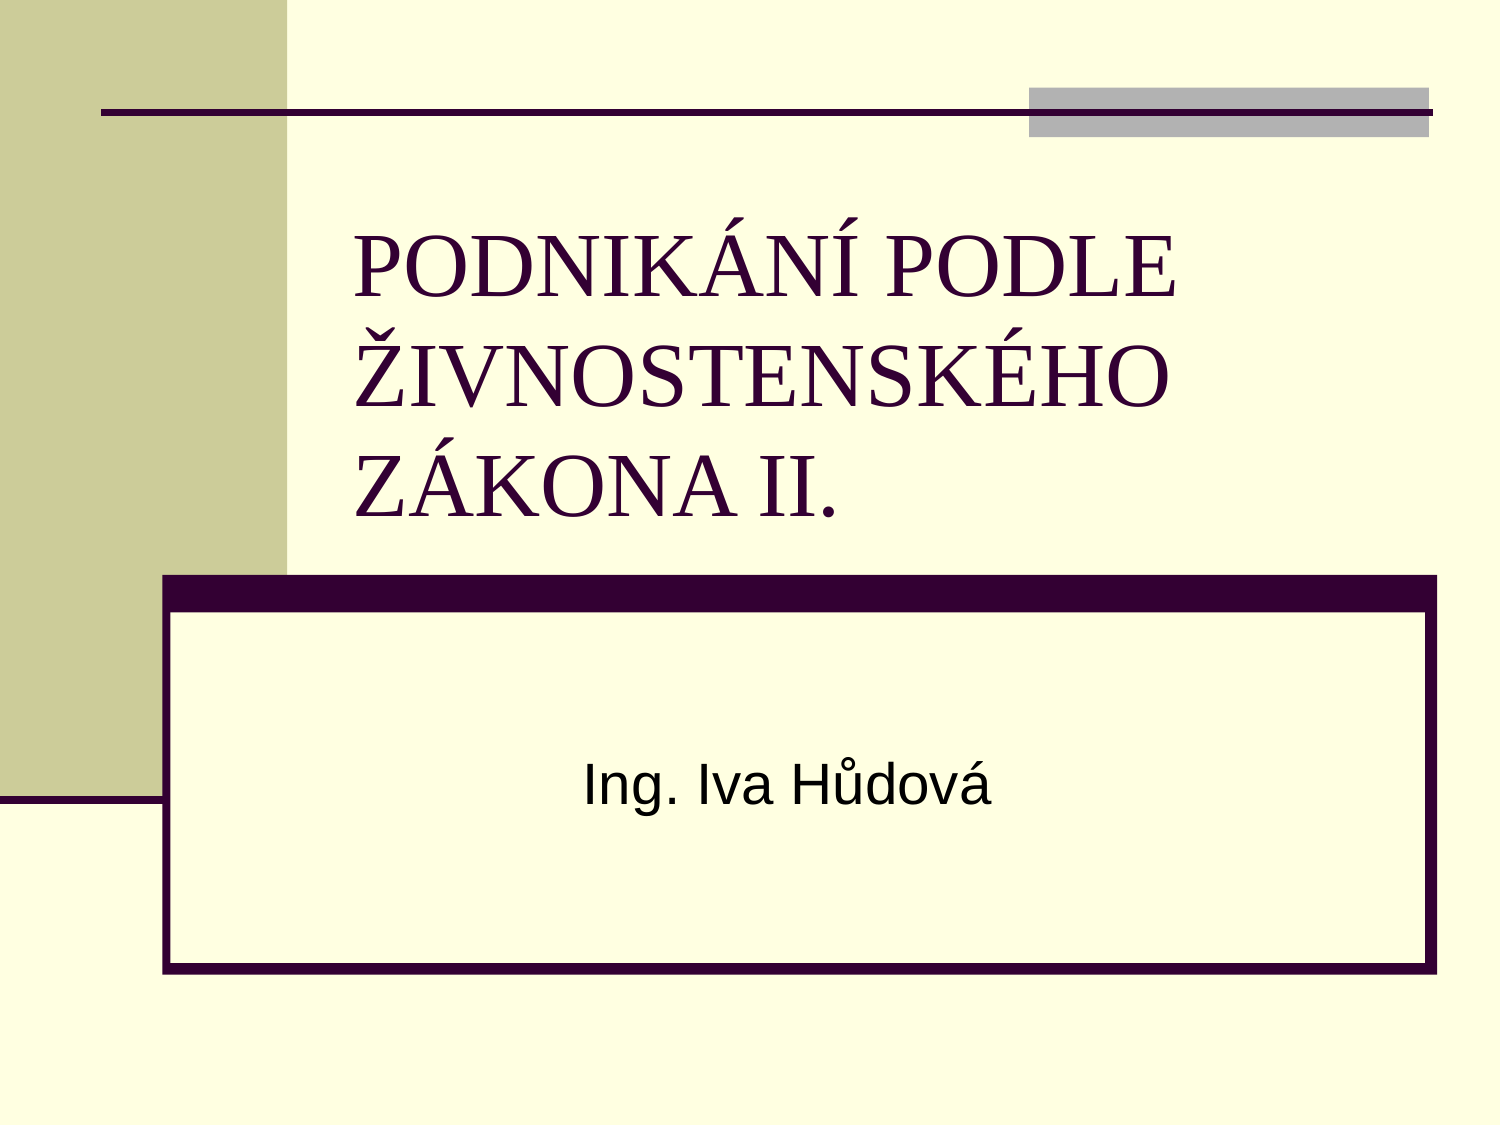

# PODNIKÁNÍ PODLE ŽIVNOSTENSKÉHO ZÁKONA II.
Ing. Iva Hůdová